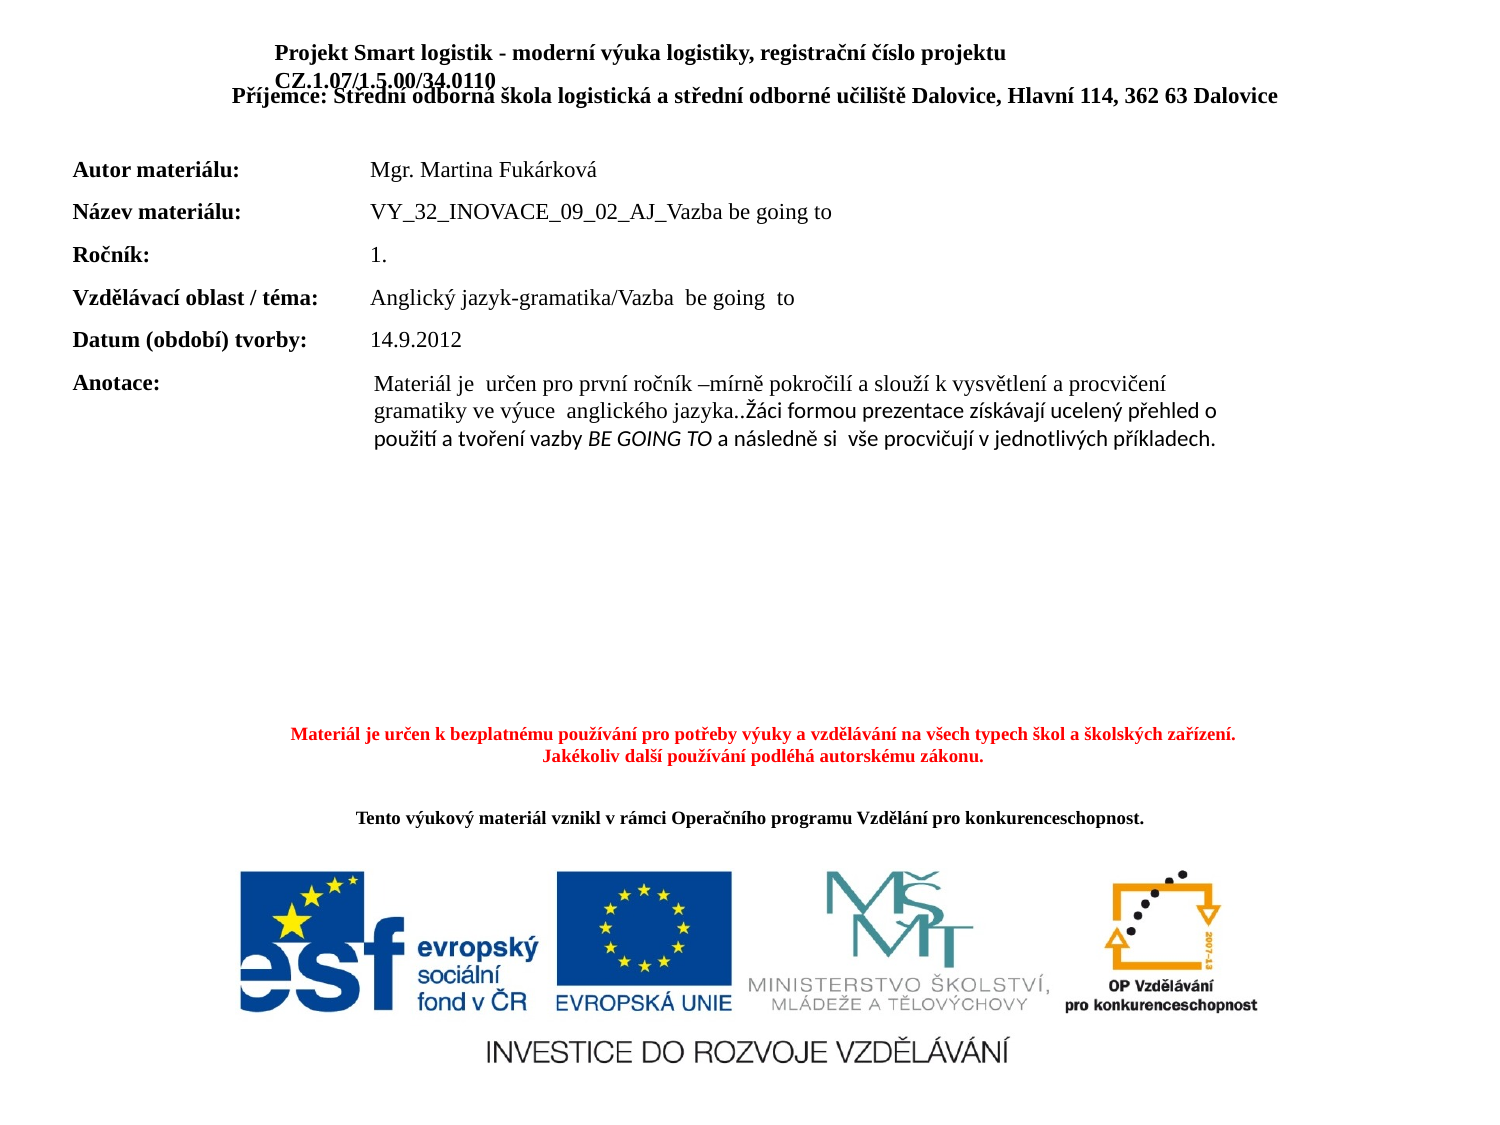

Projekt Smart logistik - moderní výuka logistiky, registrační číslo projektu CZ.1.07/1.5.00/34.0110
Příjemce: Střední odborná škola logistická a střední odborné učiliště Dalovice, Hlavní 114, 362 63 Dalovice
Autor materiálu:
Mgr. Martina Fukárková
Název materiálu:
VY_32_INOVACE_09_02_AJ_Vazba be going to
Ročník:
1.
Vzdělávací oblast / téma:
Anglický jazyk-gramatika/Vazba be going to
Datum (období) tvorby:
14.9.2012
Anotace:
Materiál je určen pro první ročník –mírně pokročilí a slouží k vysvětlení a procvičení gramatiky ve výuce anglického jazyka..Žáci formou prezentace získávají ucelený přehled o použití a tvoření vazby BE GOING TO a následně si vše procvičují v jednotlivých příkladech.
Materiál je určen k bezplatnému používání pro potřeby výuky a vzdělávání na všech typech škol a školských zařízení.
Jakékoliv další používání podléhá autorskému zákonu.
Tento výukový materiál vznikl v rámci Operačního programu Vzdělání pro konkurenceschopnost.